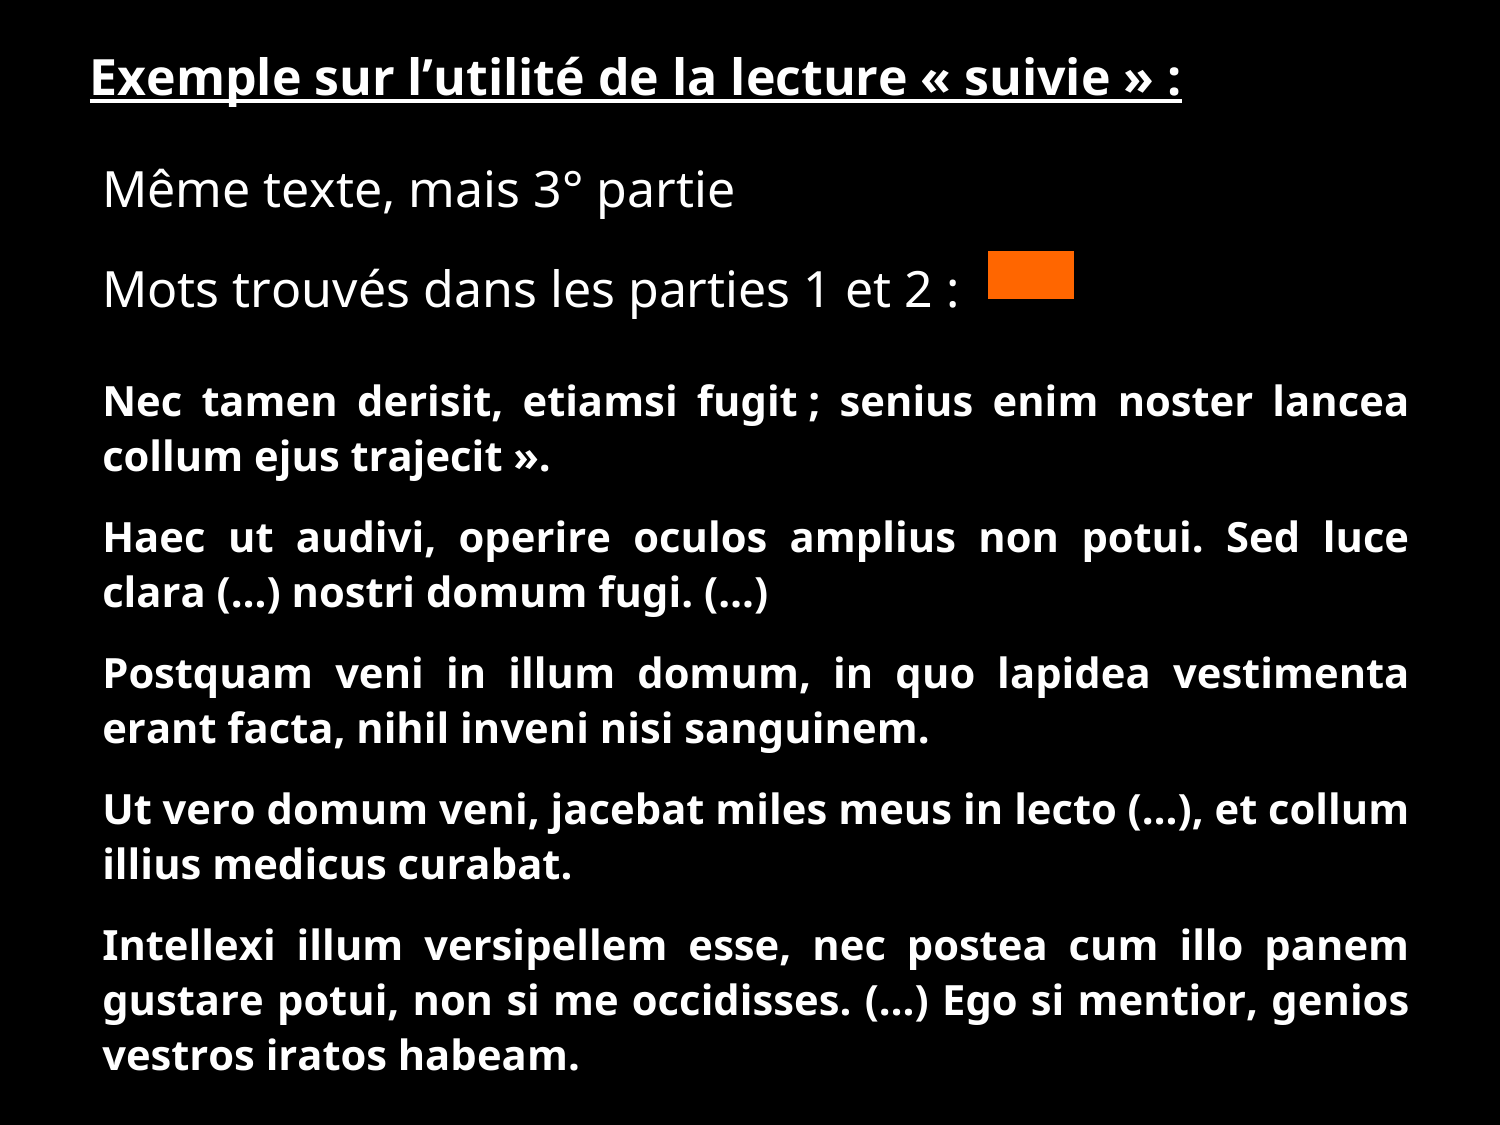

Exemple sur l’utilité de la lecture « suivie » :
Même texte, mais 3° partie
Mots trouvés dans les parties 1 et 2 :
Nec tamen derisit, etiamsi fugit ; senius enim noster lancea collum ejus trajecit ».
Haec ut audivi, operire oculos amplius non potui. Sed luce clara (…) nostri domum fugi. (…)
Postquam veni in illum domum, in quo lapidea vestimenta erant facta, nihil inveni nisi sanguinem.
Ut vero domum veni, jacebat miles meus in lecto (…), et collum illius medicus curabat.
Intellexi illum versipellem esse, nec postea cum illo panem gustare potui, non si me occidisses. (…) Ego si mentior, genios vestros iratos habeam.